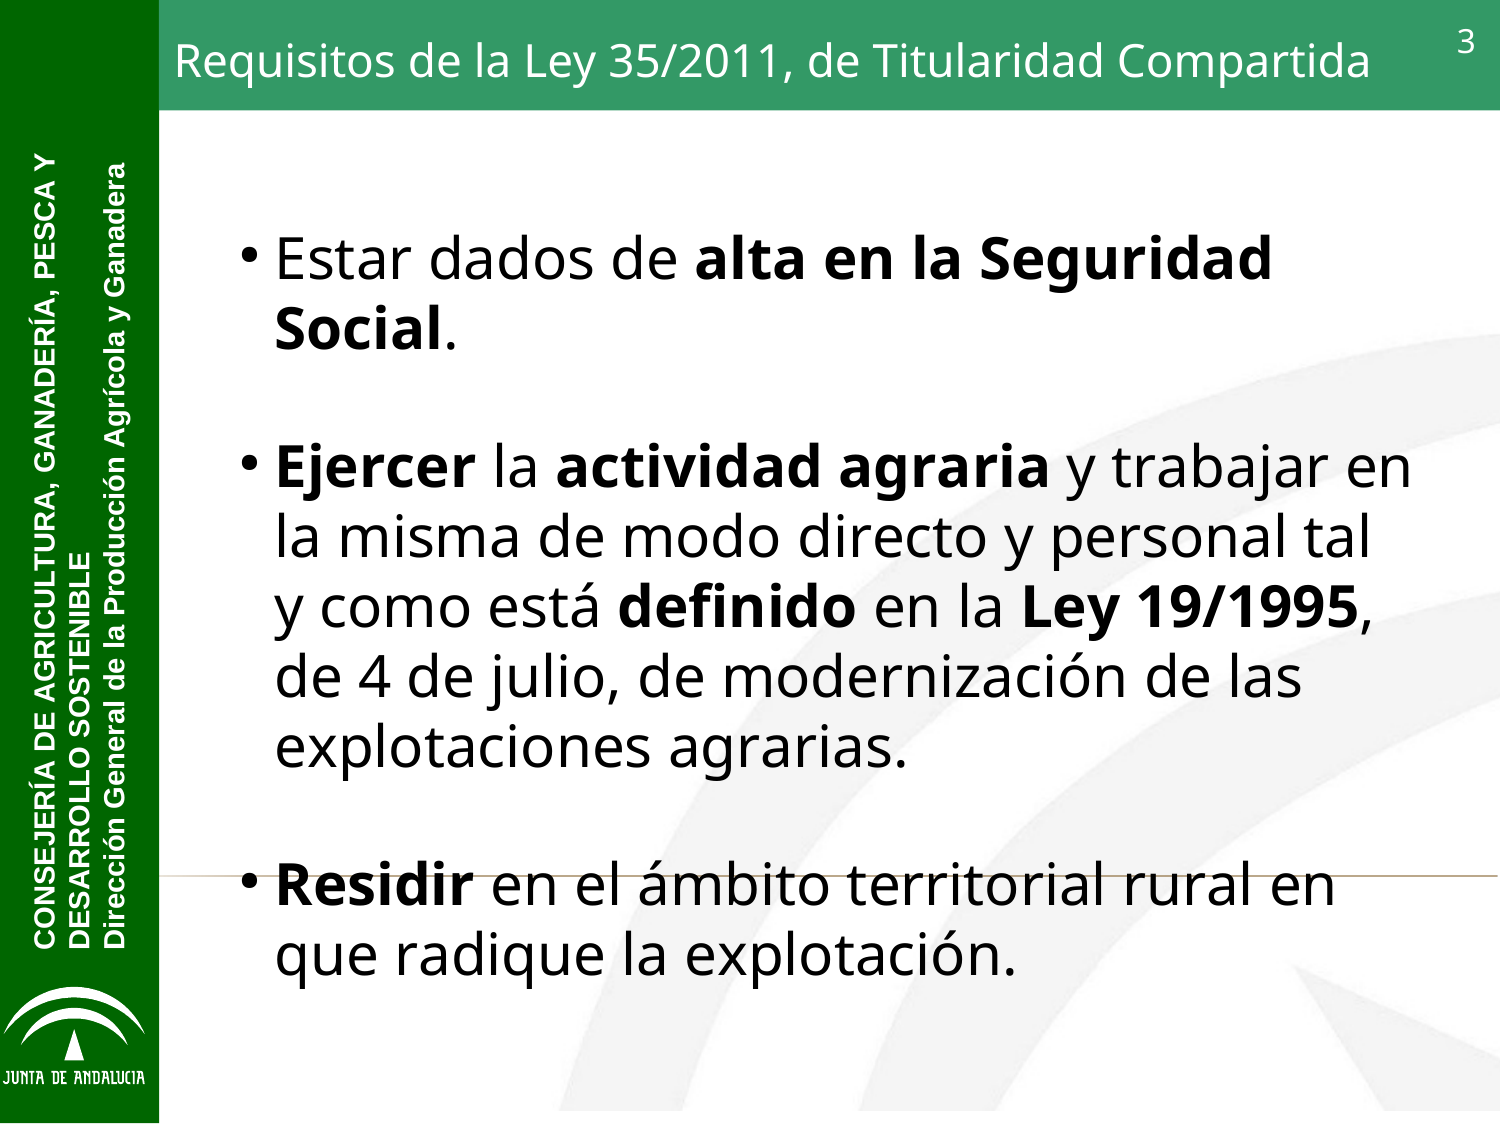

Requisitos de la Ley 35/2011, de Titularidad Compartida
3
Estar dados de alta en la Seguridad Social.
Ejercer la actividad agraria y trabajar en la misma de modo directo y personal tal y como está definido en la Ley 19/1995, de 4 de julio, de modernización de las explotaciones agrarias.
Residir en el ámbito territorial rural en que radique la explotación.